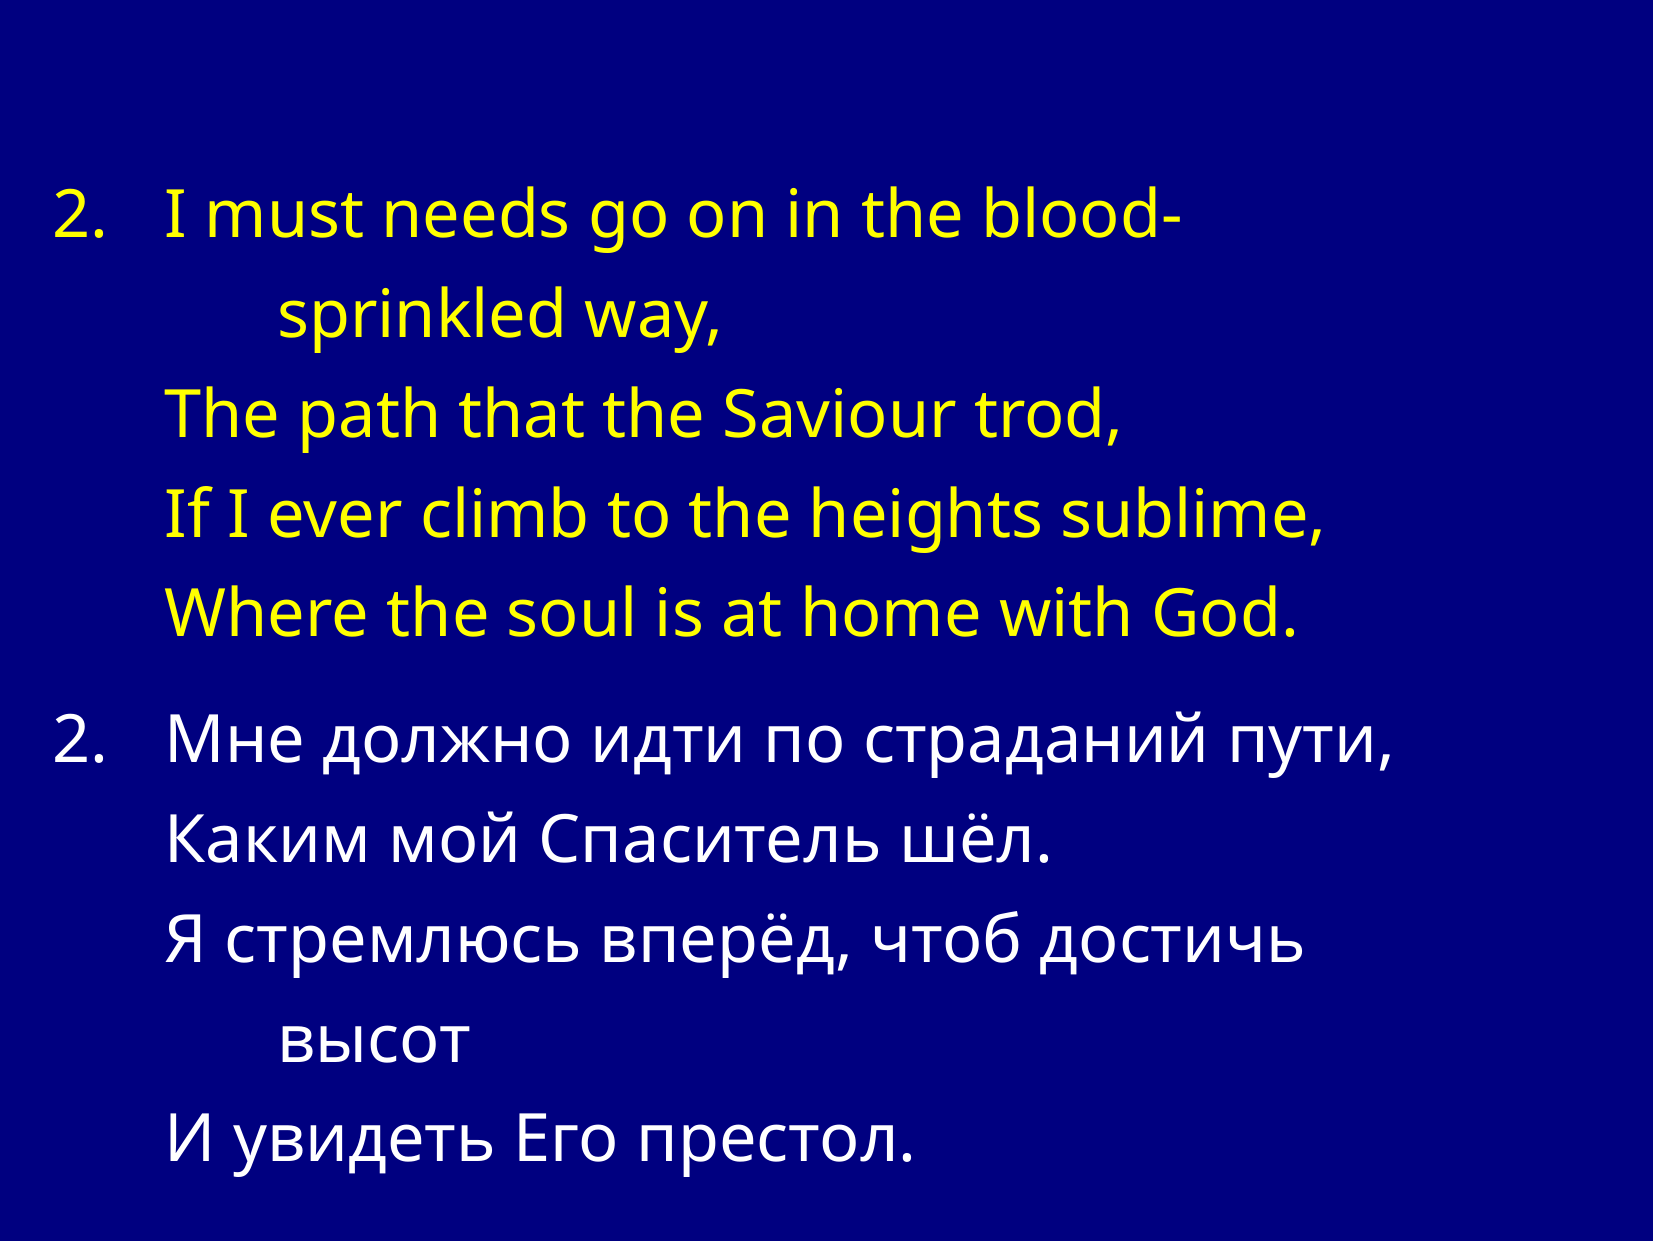

2.	I must needs go on in the blood-
		sprinkled way,
	The path that the Saviour trod,
	If I ever climb to the heights sublime,
	Where the soul is at home with God.
2.	Мне должно идти по страданий пути,
	Каким мой Спаситель шёл.
	Я стремлюсь вперёд, чтоб достичь
		высот
	И увидеть Его престол.